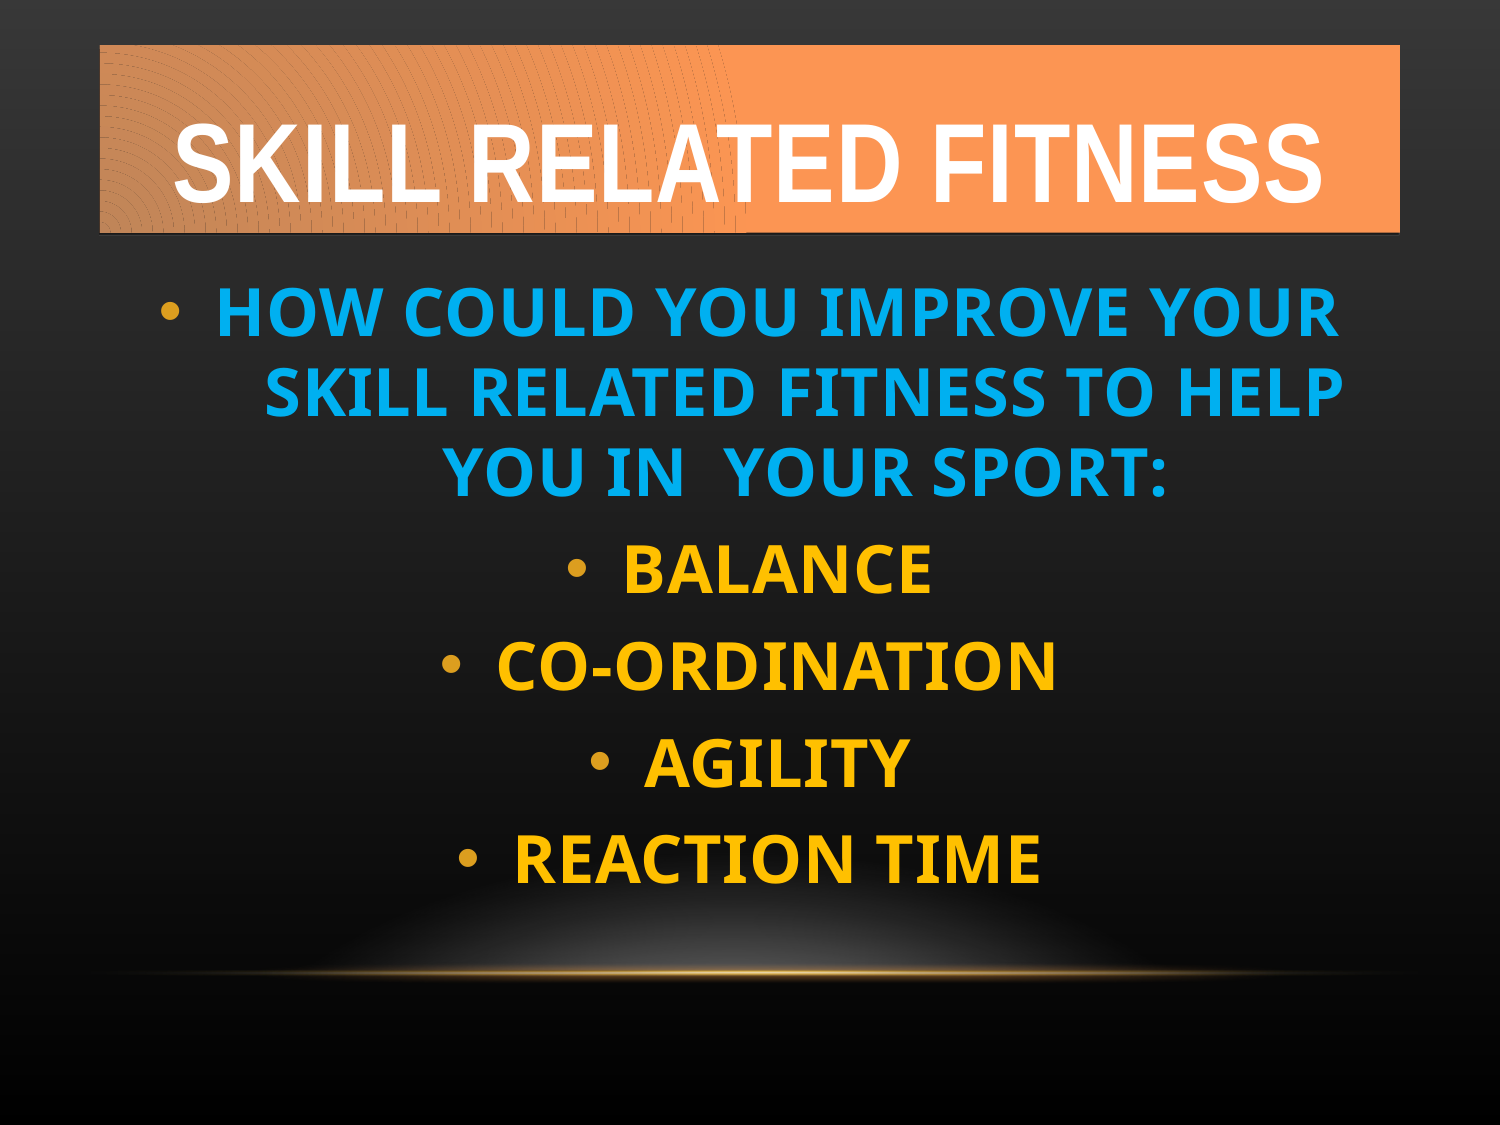

# Skill related fitness
HOW COULD YOU IMPROVE YOUR SKILL RELATED FITNESS TO HELP YOU IN YOUR SPORT:
BALANCE
CO-ORDINATION
AGILITY
REACTION TIME